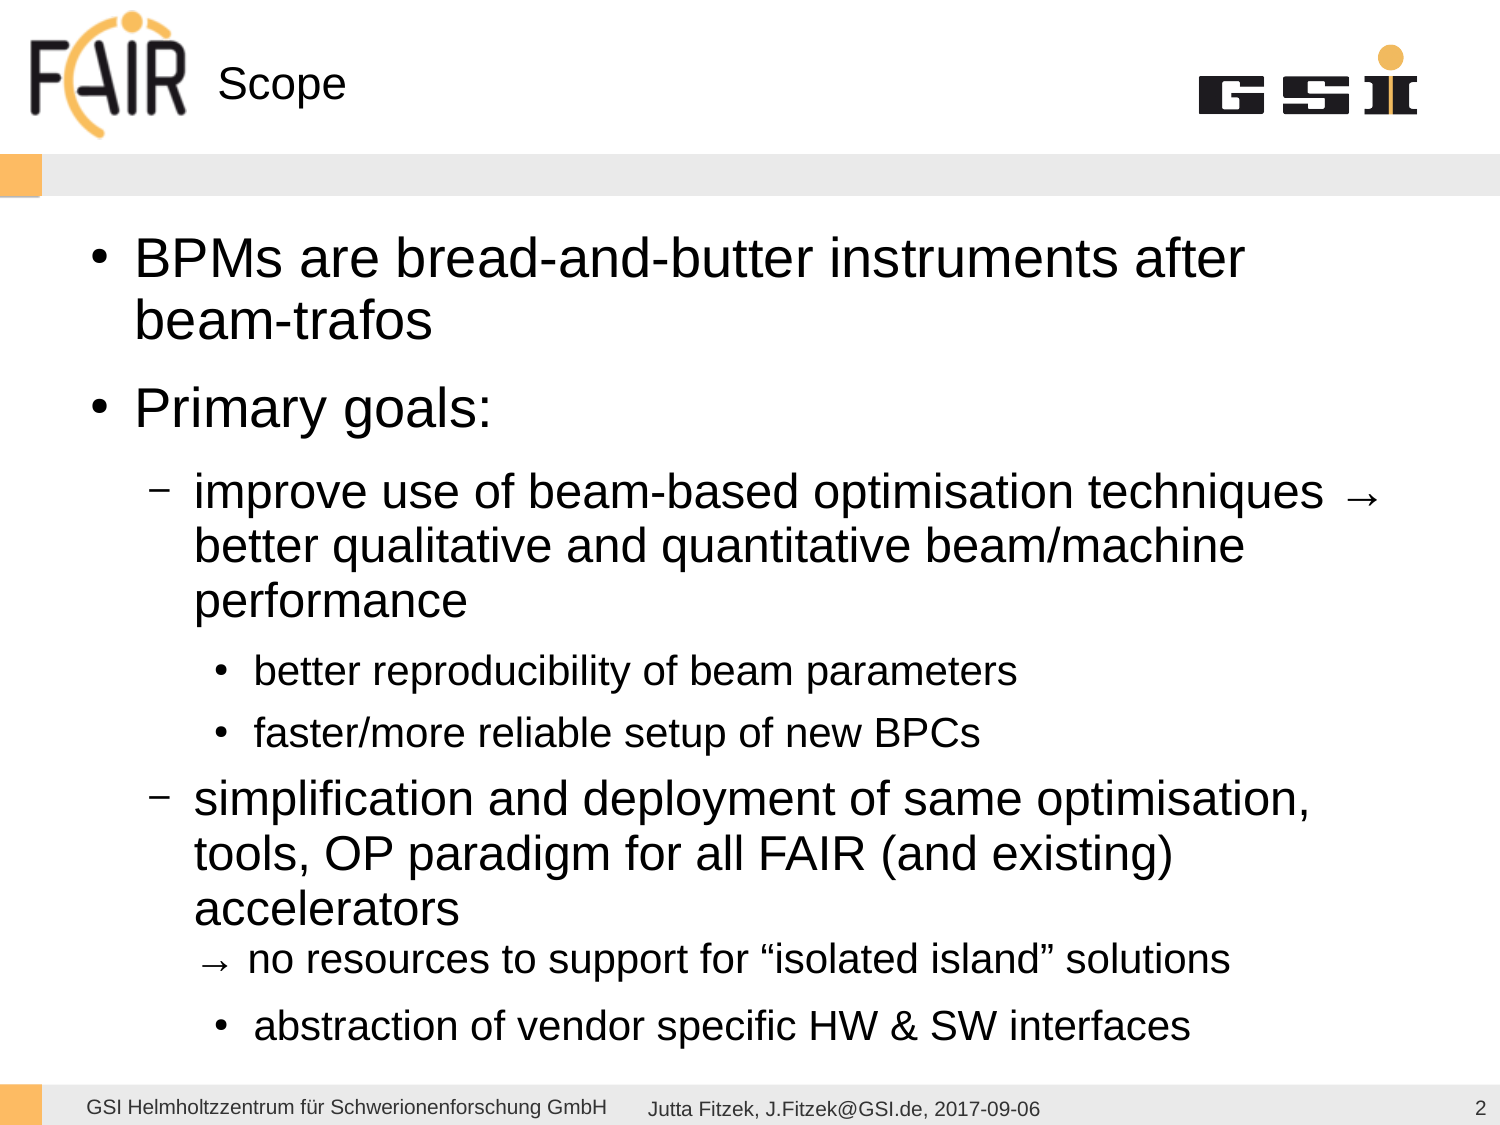

# Scope
BPMs are bread-and-butter instruments after beam-trafos
Primary goals:
improve use of beam-based optimisation techniques → better qualitative and quantitative beam/machine performance
better reproducibility of beam parameters
faster/more reliable setup of new BPCs
simplification and deployment of same optimisation, tools, OP paradigm for all FAIR (and existing) accelerators → no resources to support for “isolated island” solutions
abstraction of vendor specific HW & SW interfaces